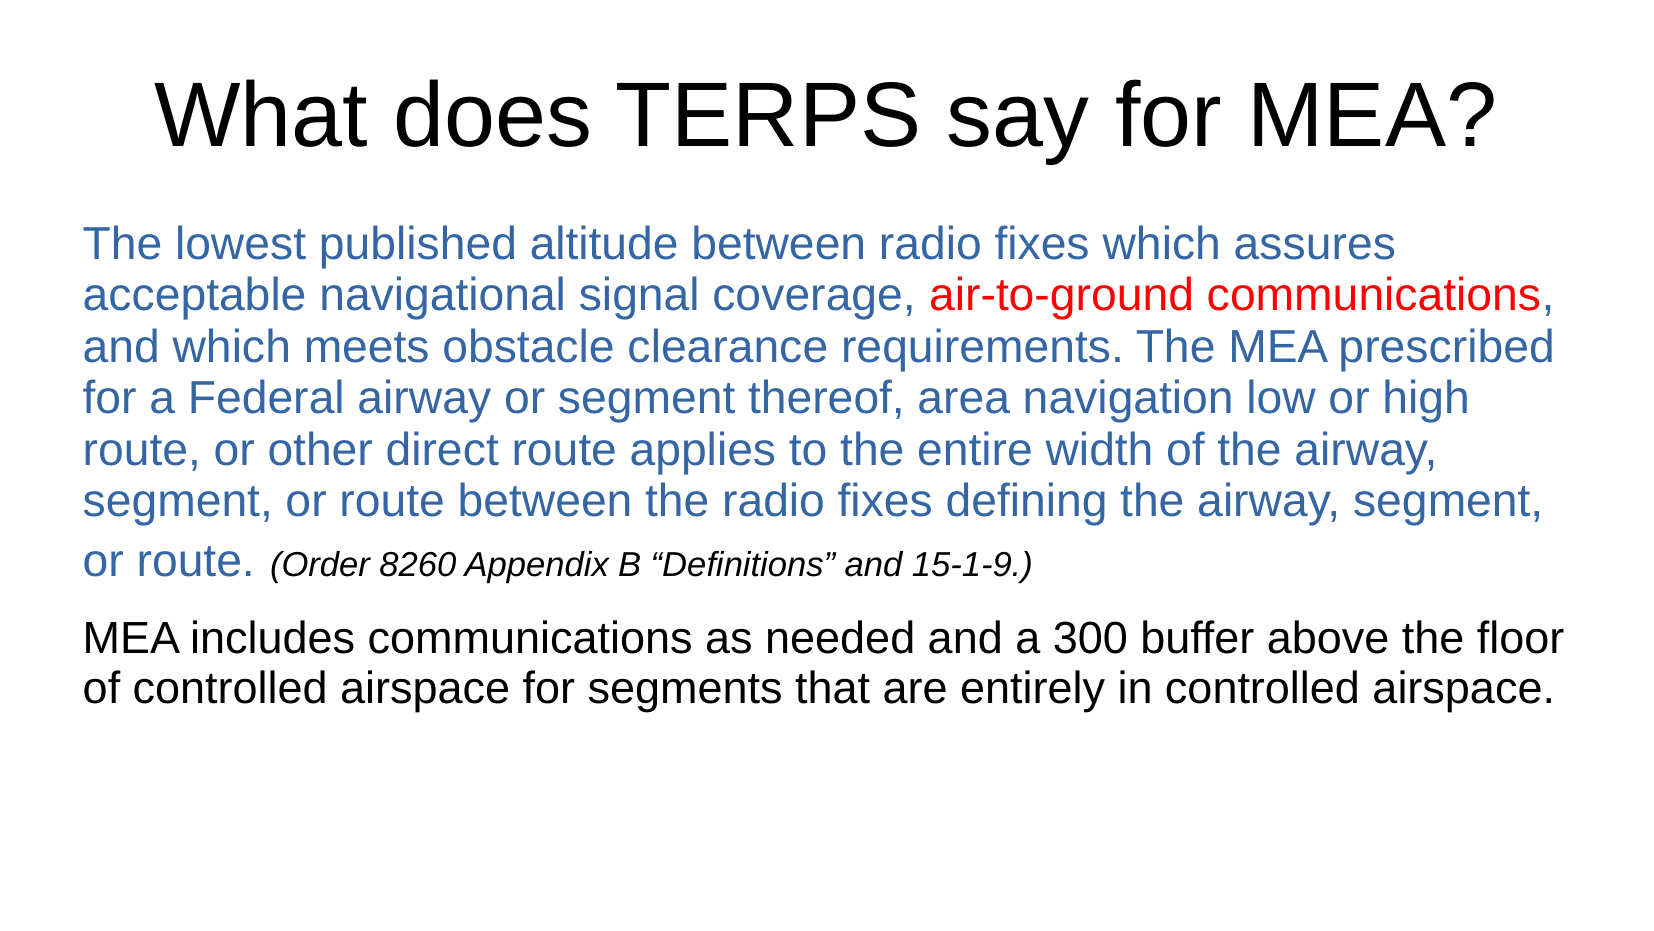

# What does TERPS say for MEA?
The lowest published altitude between radio fixes which assures acceptable navigational signal coverage, air-to-ground communications, and which meets obstacle clearance requirements. The MEA prescribed for a Federal airway or segment thereof, area navigation low or high route, or other direct route applies to the entire width of the airway, segment, or route between the radio fixes defining the airway, segment, or route. (Order 8260 Appendix B “Definitions” and 15-1-9.)
MEA includes communications as needed and a 300 buffer above the floor of controlled airspace for segments that are entirely in controlled airspace.